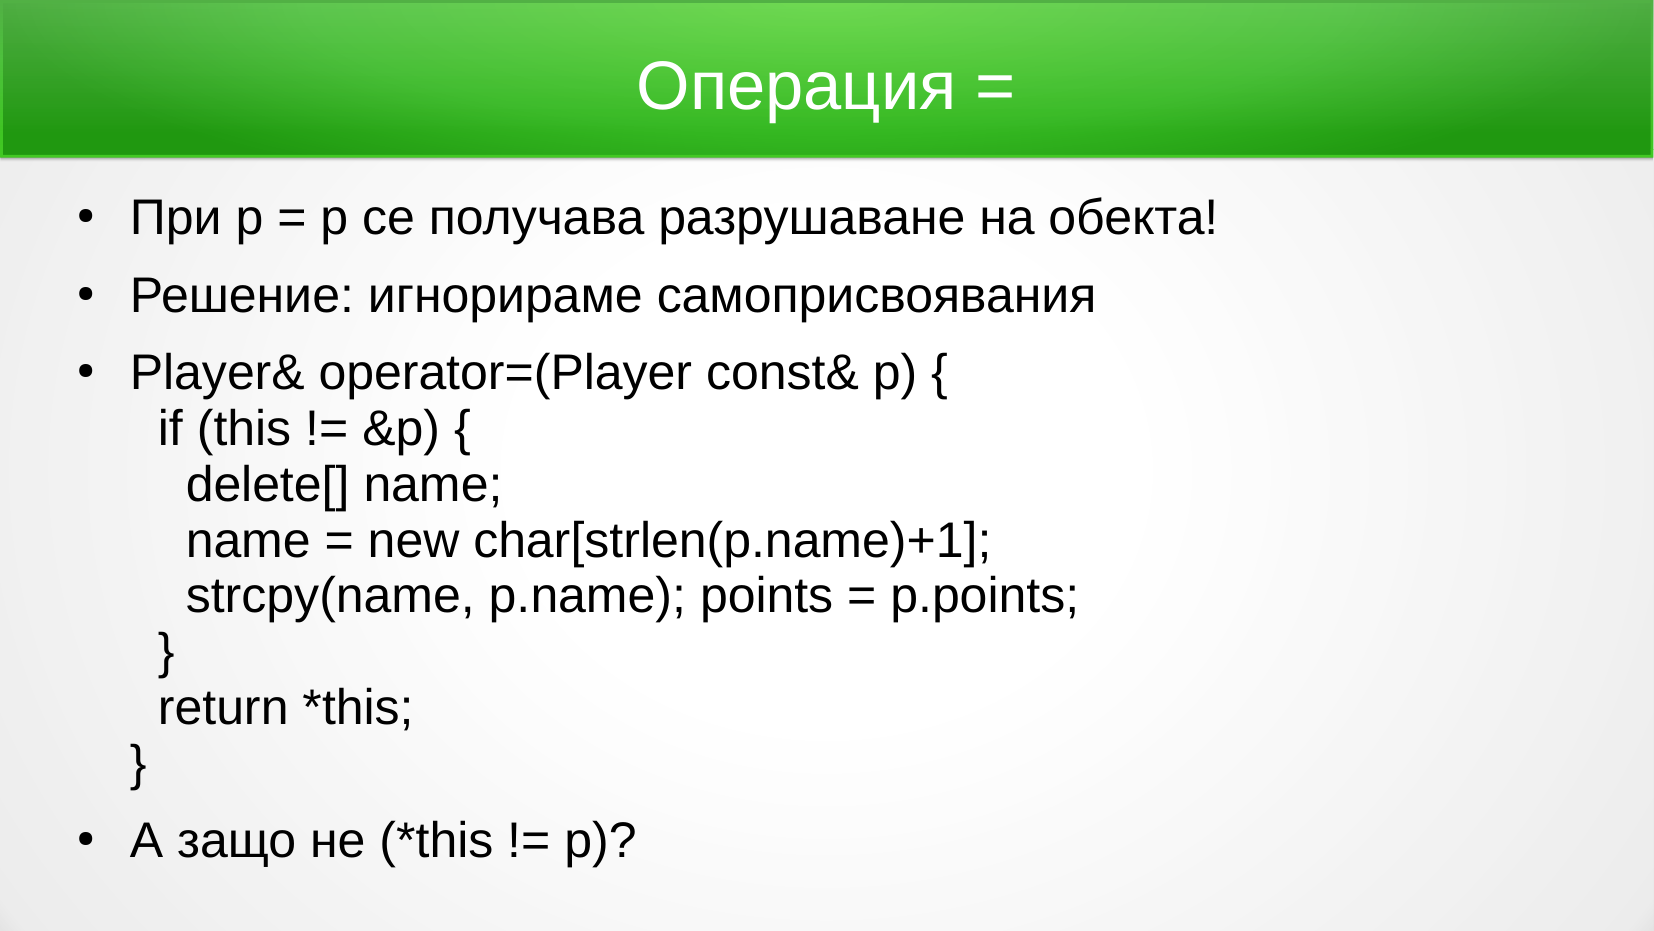

# Операция =
При p = p се получава разрушаване на обекта!
Решение: игнорираме самоприсвоявания
Player& operator=(Player const& p) {
 if (this != &p) {
 delete[] name;
 name = new char[strlen(p.name)+1];
 strcpy(name, p.name); points = p.points;
 }
 return *this;
}
А защо не (*this != p)?